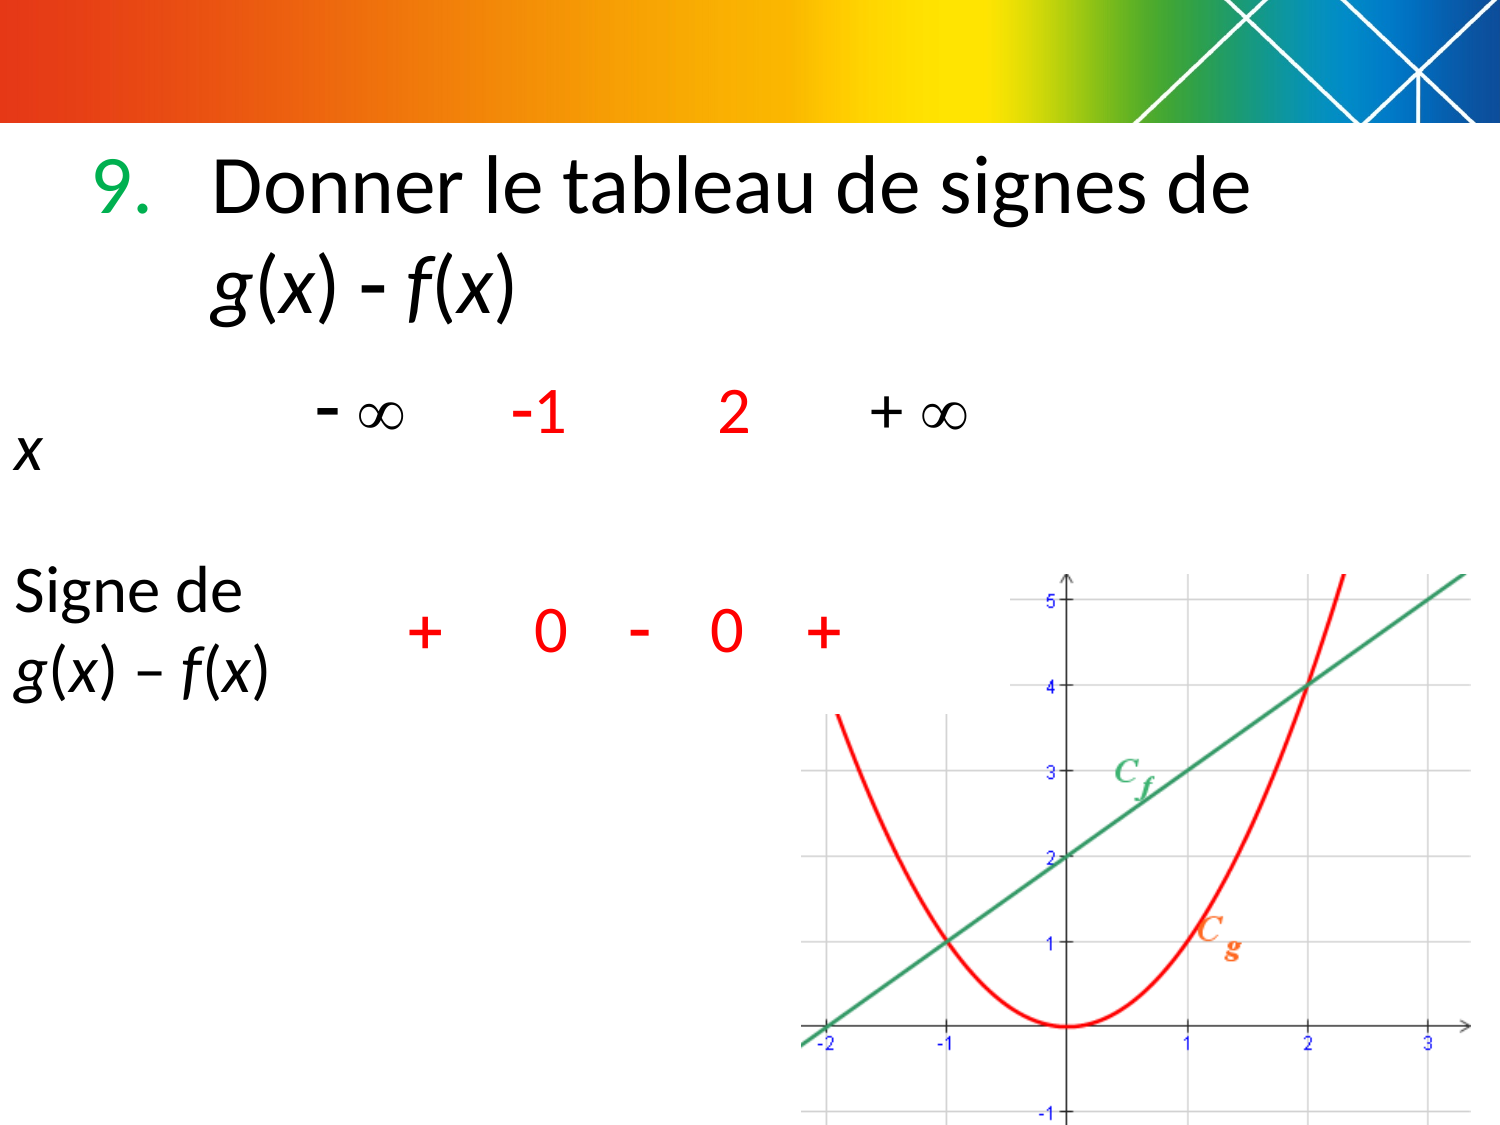

# Donner le tableau de signes de g(x)  f(x)
| x |   1 2 +  |
| --- | --- |
| Signe de g(x) – f(x) |  0  0  |